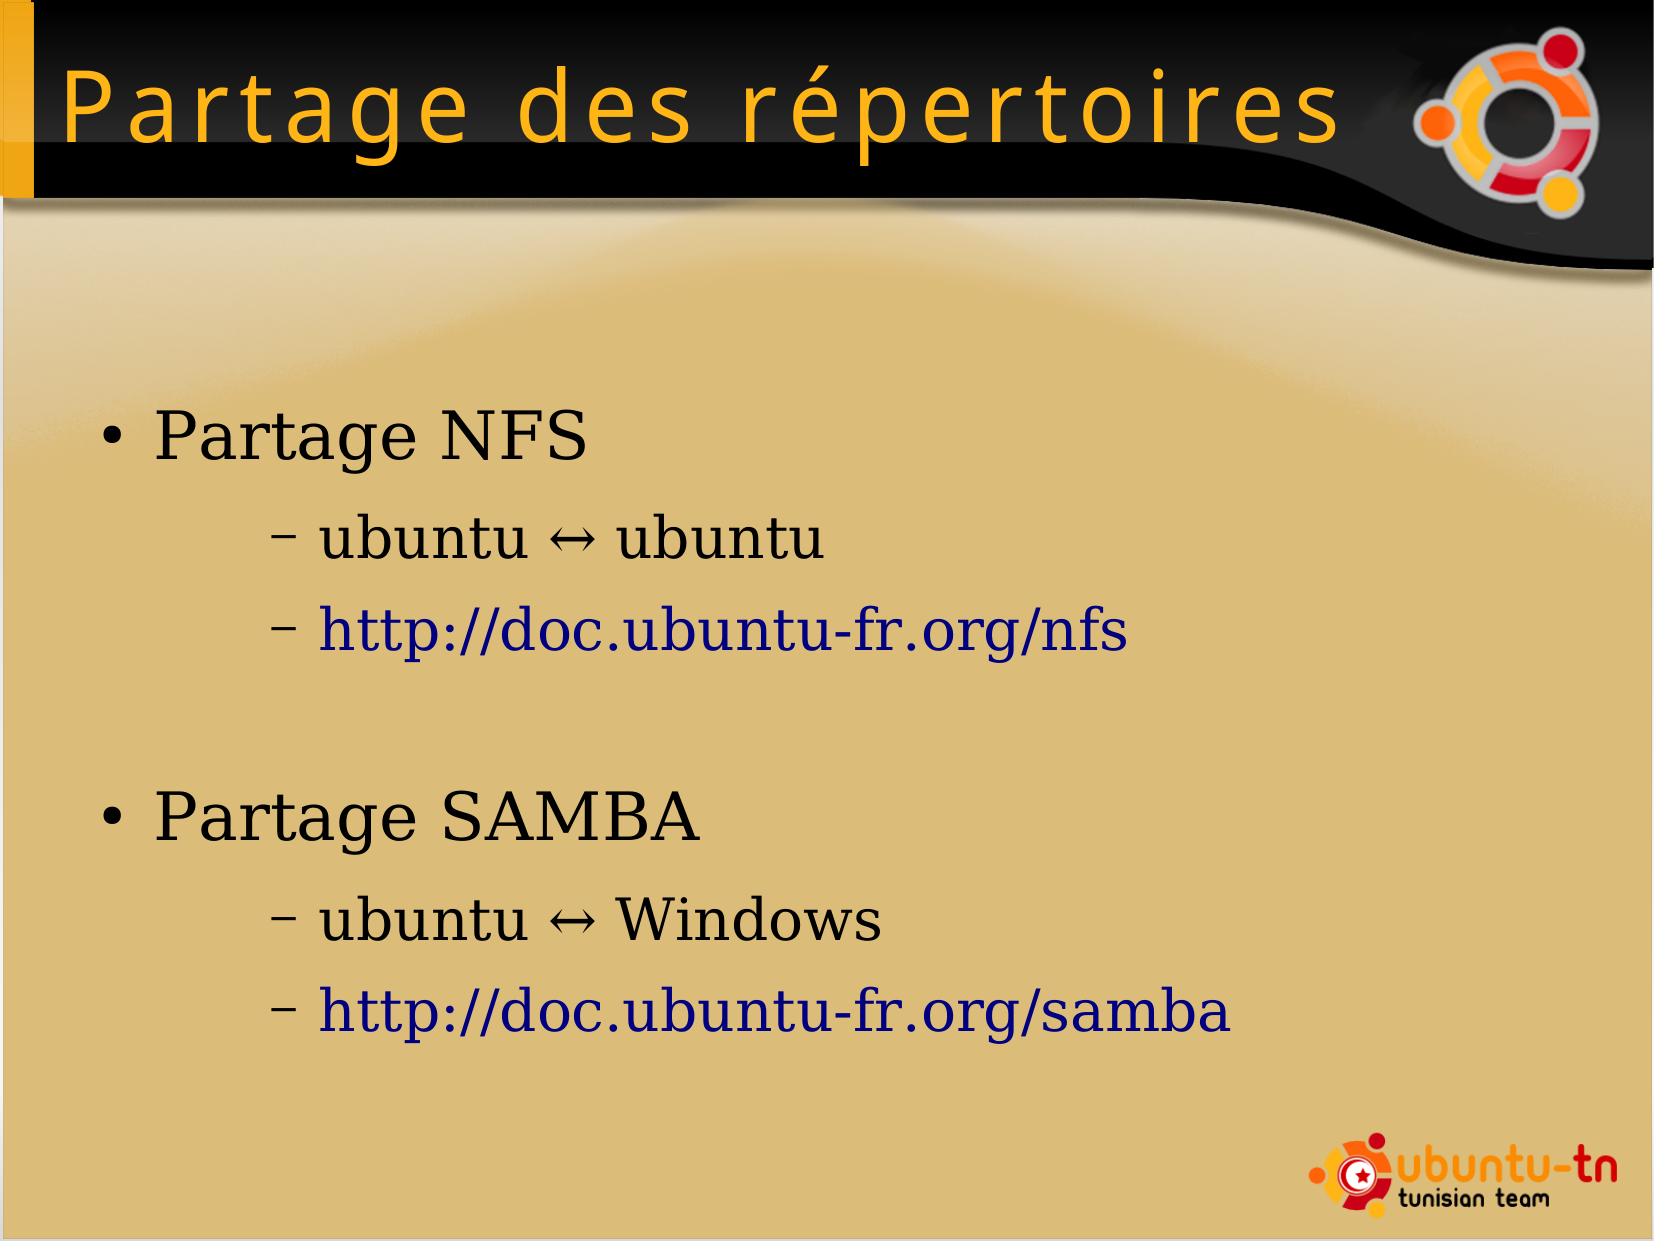

# Partage des répertoires
Partage NFS
ubuntu ↔ ubuntu
http://doc.ubuntu-fr.org/nfs
Partage SAMBA
ubuntu ↔ Windows
http://doc.ubuntu-fr.org/samba